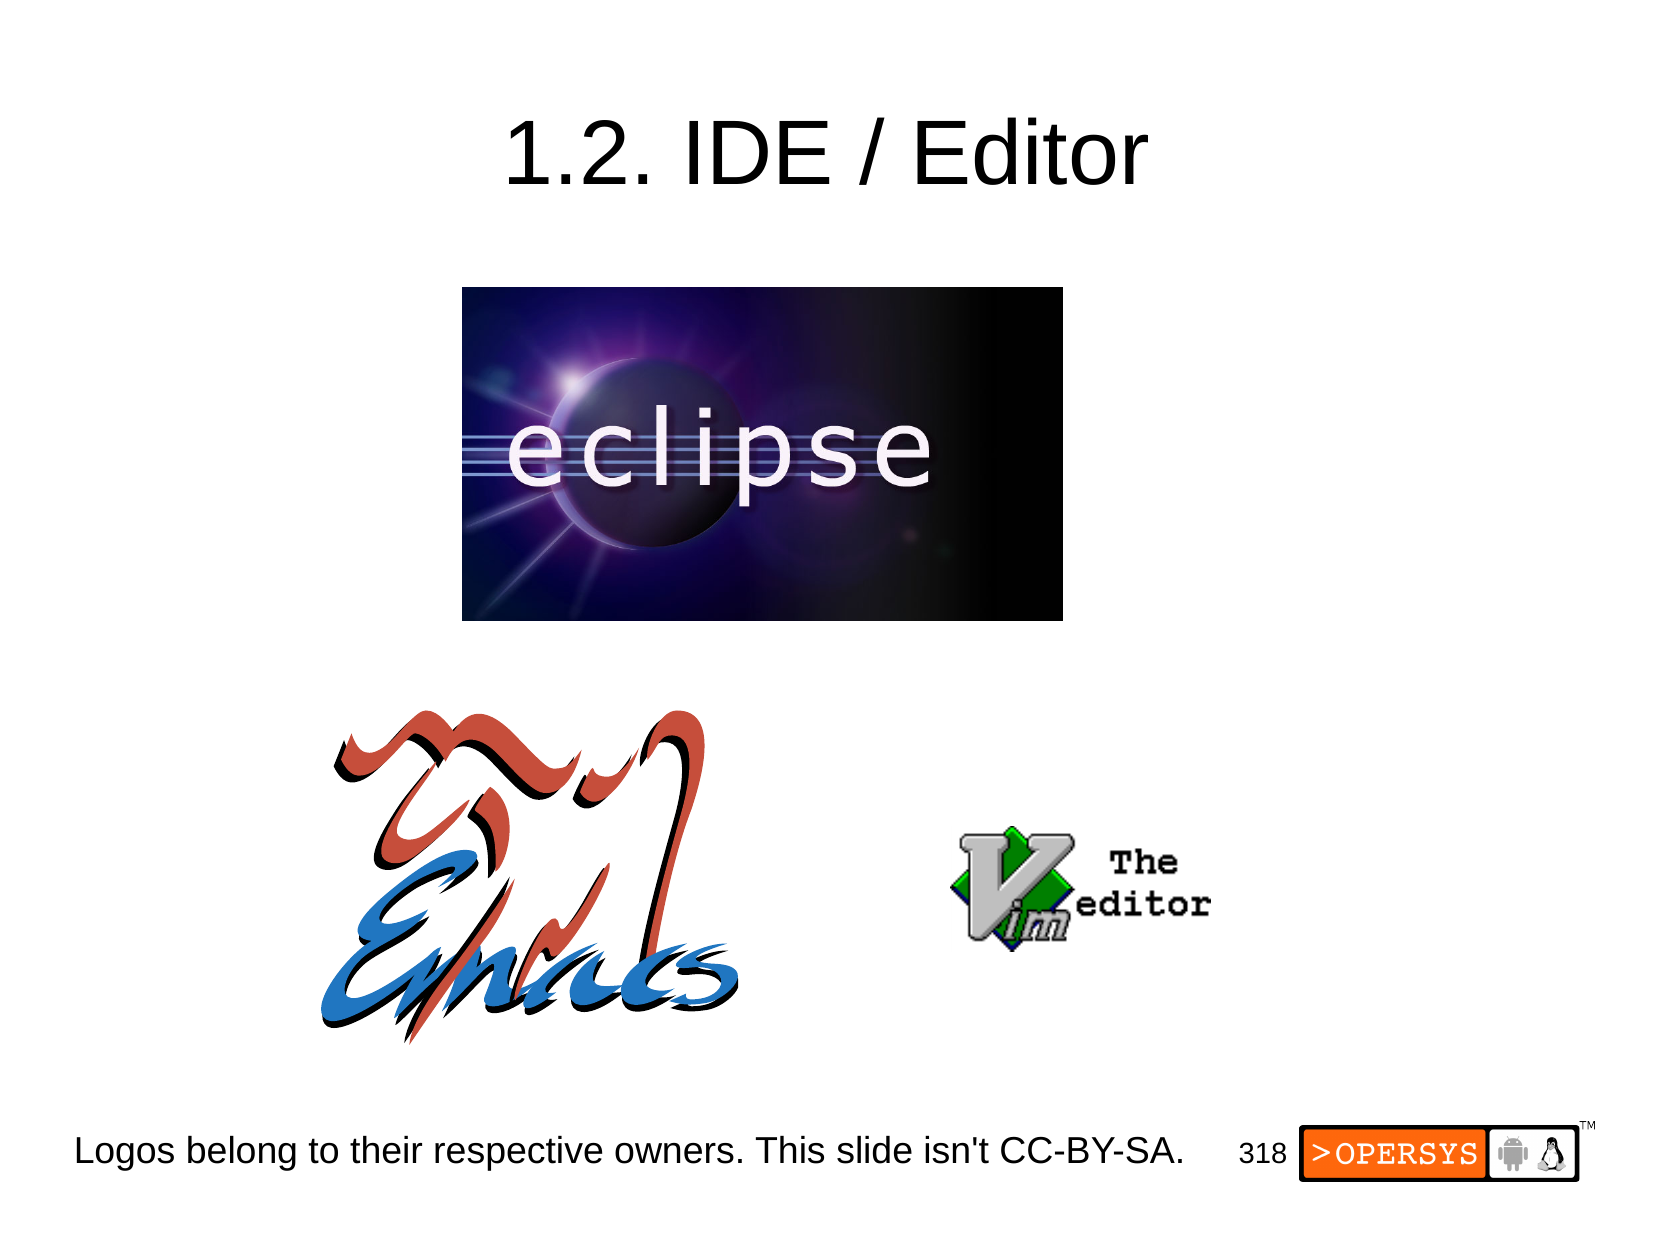

# 1.2. IDE / Editor
Logos belong to their respective owners. This slide isn't CC-BY-SA.